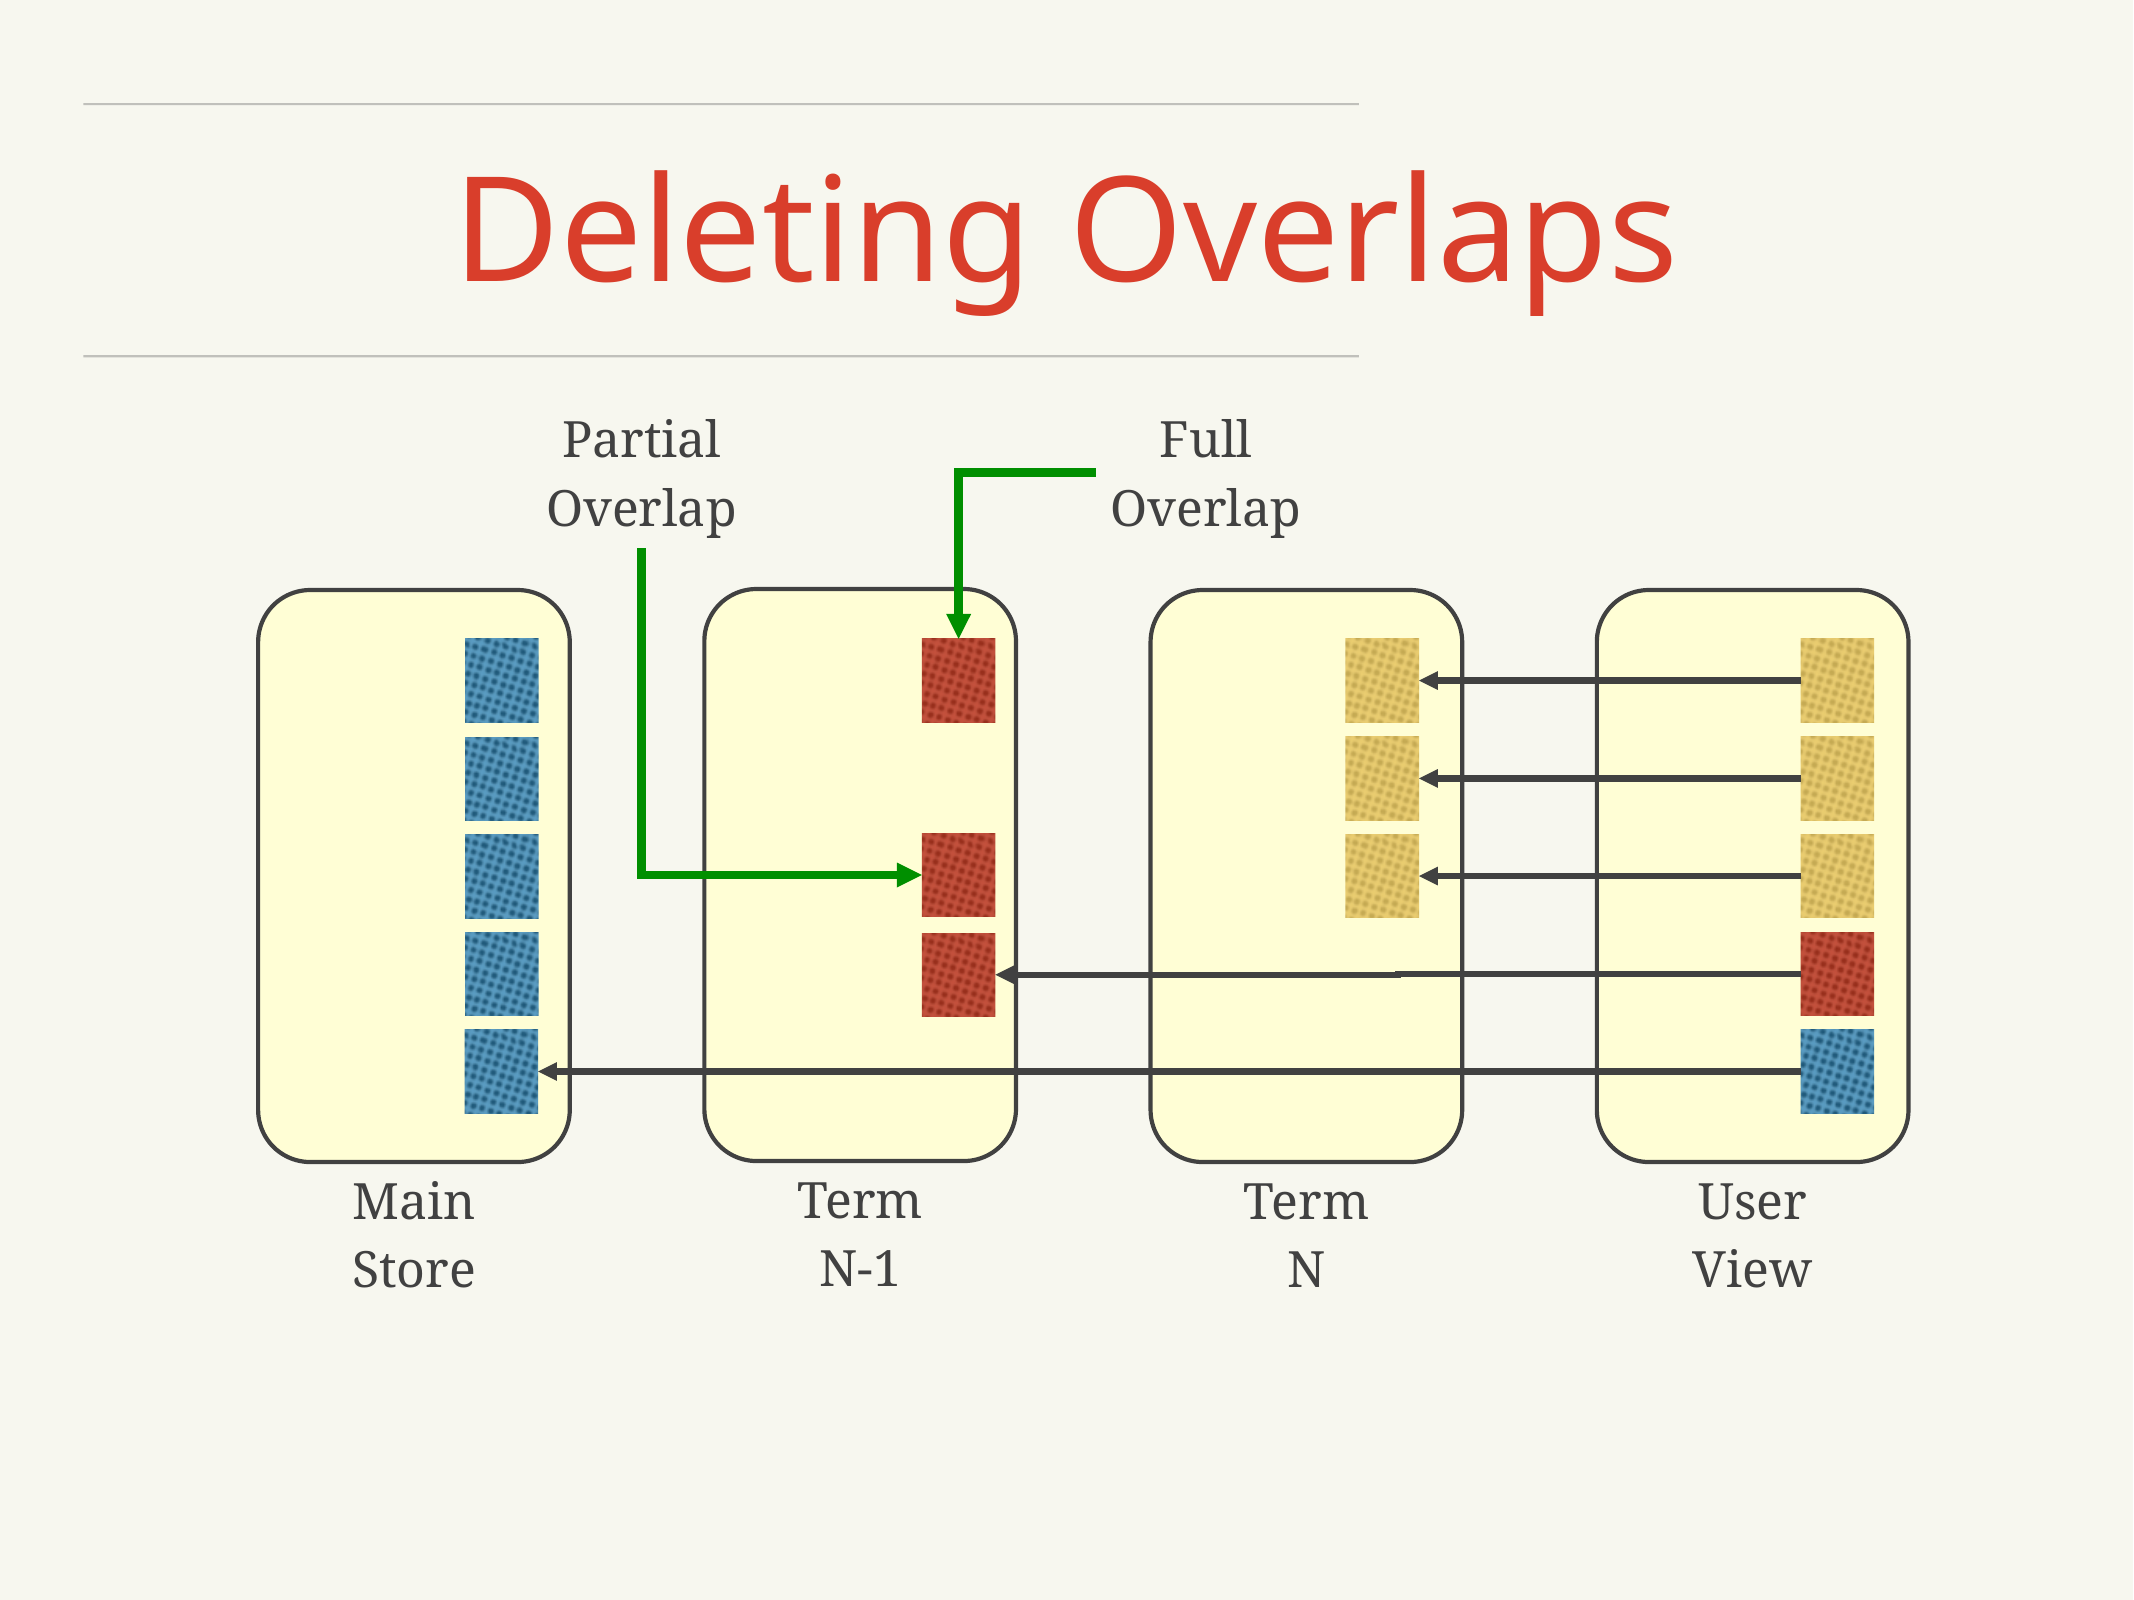

# Deleting Overlaps
Partial
Overlap
Full
Overlap
Term
N-1
Main
Store
Term
N
User
View